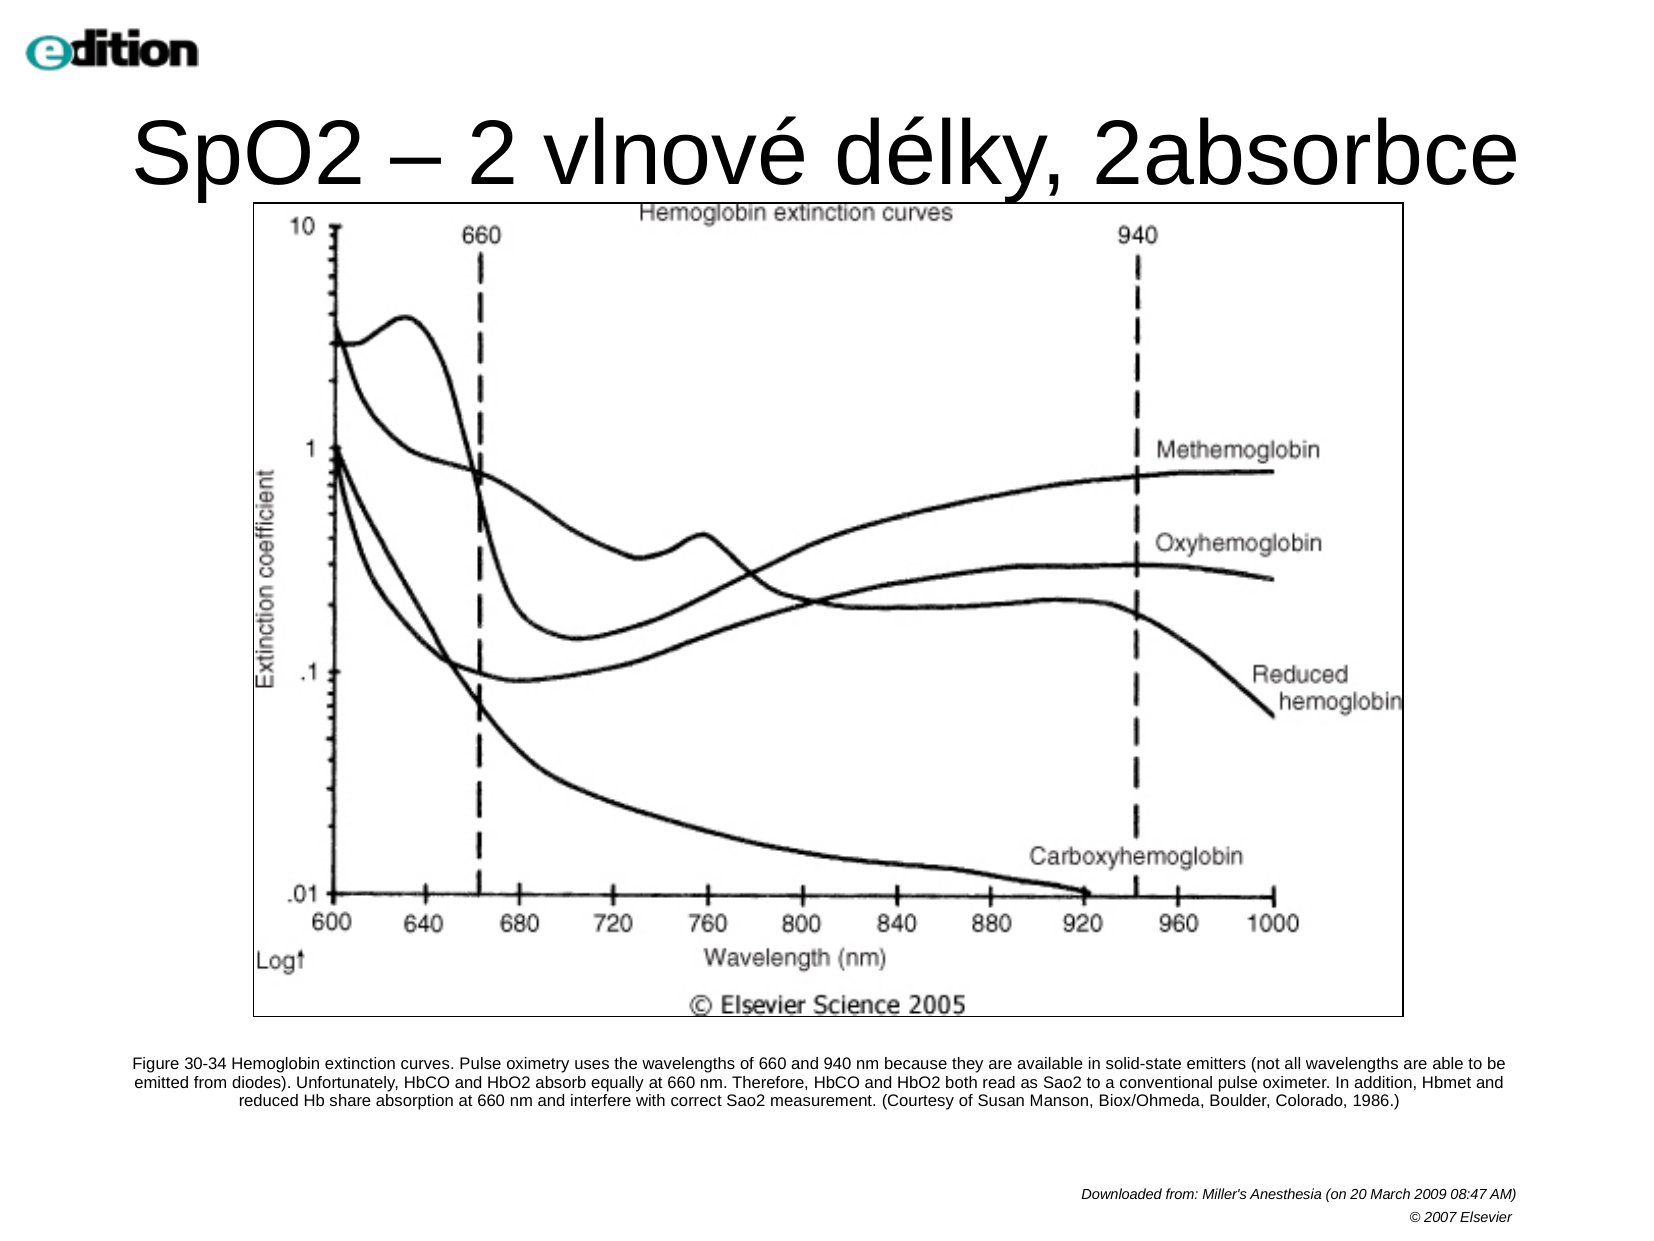

# SpO2 – 2 vlnové délky, 2absorbce
Figure 30-34 Hemoglobin extinction curves. Pulse oximetry uses the wavelengths of 660 and 940 nm because they are available in solid-state emitters (not all wavelengths are able to be emitted from diodes). Unfortunately, HbCO and HbO2 absorb equally at 660 nm. Therefore, HbCO and HbO2 both read as Sao2 to a conventional pulse oximeter. In addition, Hbmet and reduced Hb share absorption at 660 nm and interfere with correct Sao2 measurement. (Courtesy of Susan Manson, Biox/Ohmeda, Boulder, Colorado, 1986.)
Downloaded from: Miller's Anesthesia (on 20 March 2009 08:47 AM)
© 2007 Elsevier